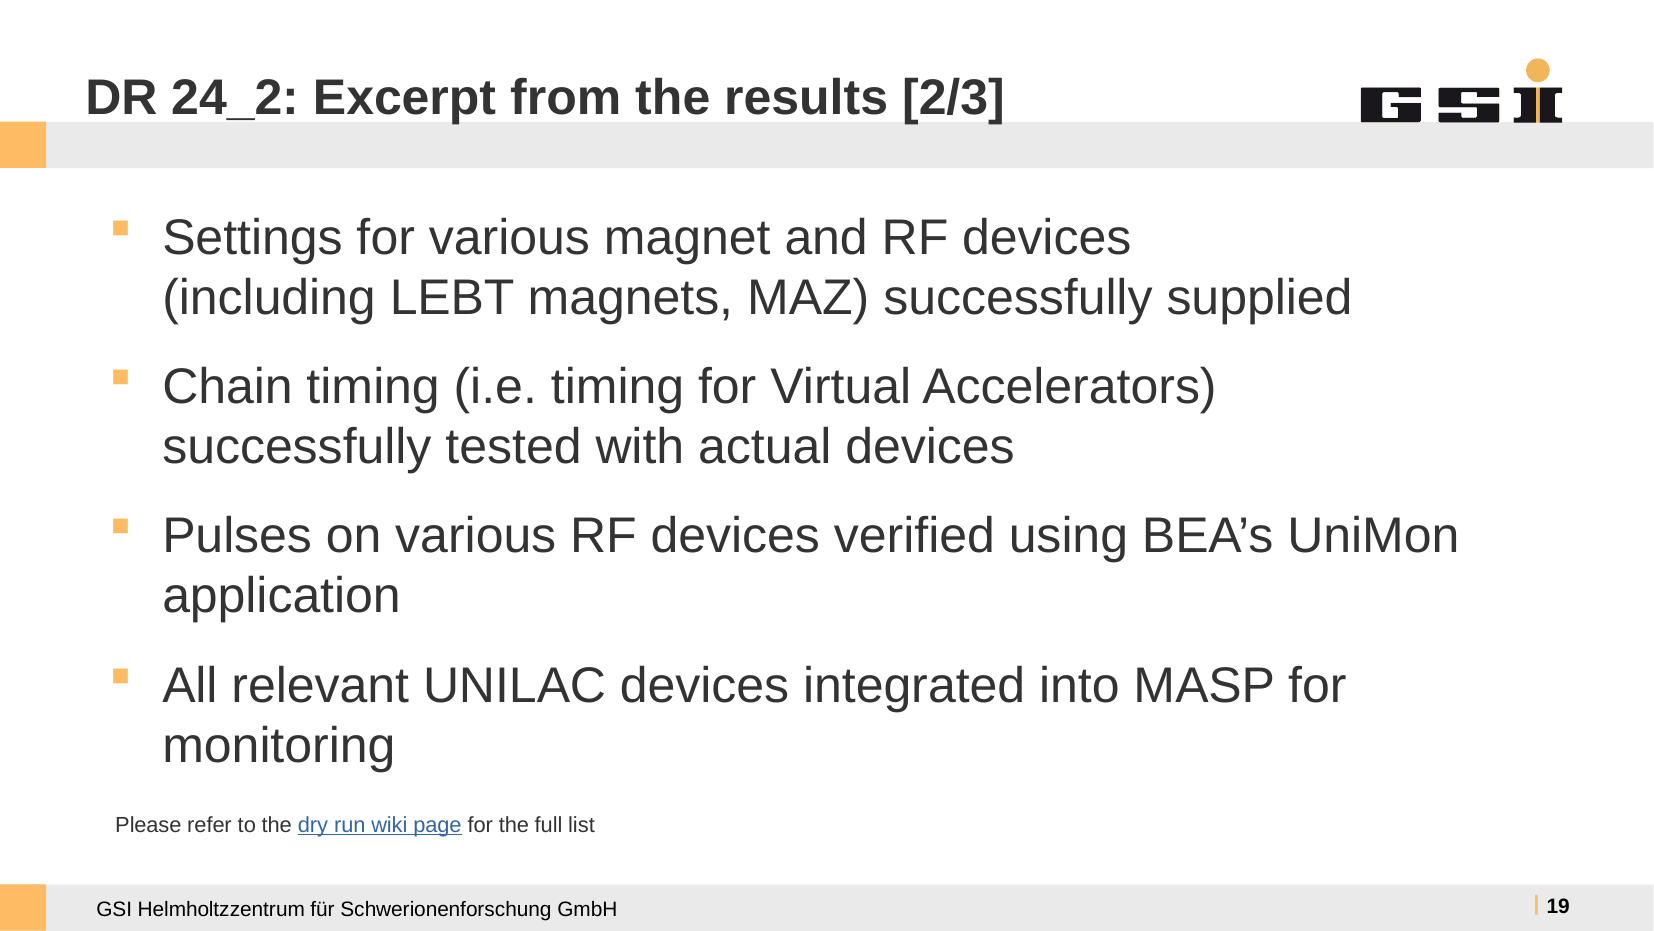

# DR 24_2: Excerpt from the results [2/3]
Settings for various magnet and RF devices
(including LEBT magnets, MAZ) successfully supplied
Chain timing (i.e. timing for Virtual Accelerators)
successfully tested with actual devices
Pulses on various RF devices verified using BEA’s UniMon application
All relevant UNILAC devices integrated into MASP for monitoring
Please refer to the dry run wiki page for the full list